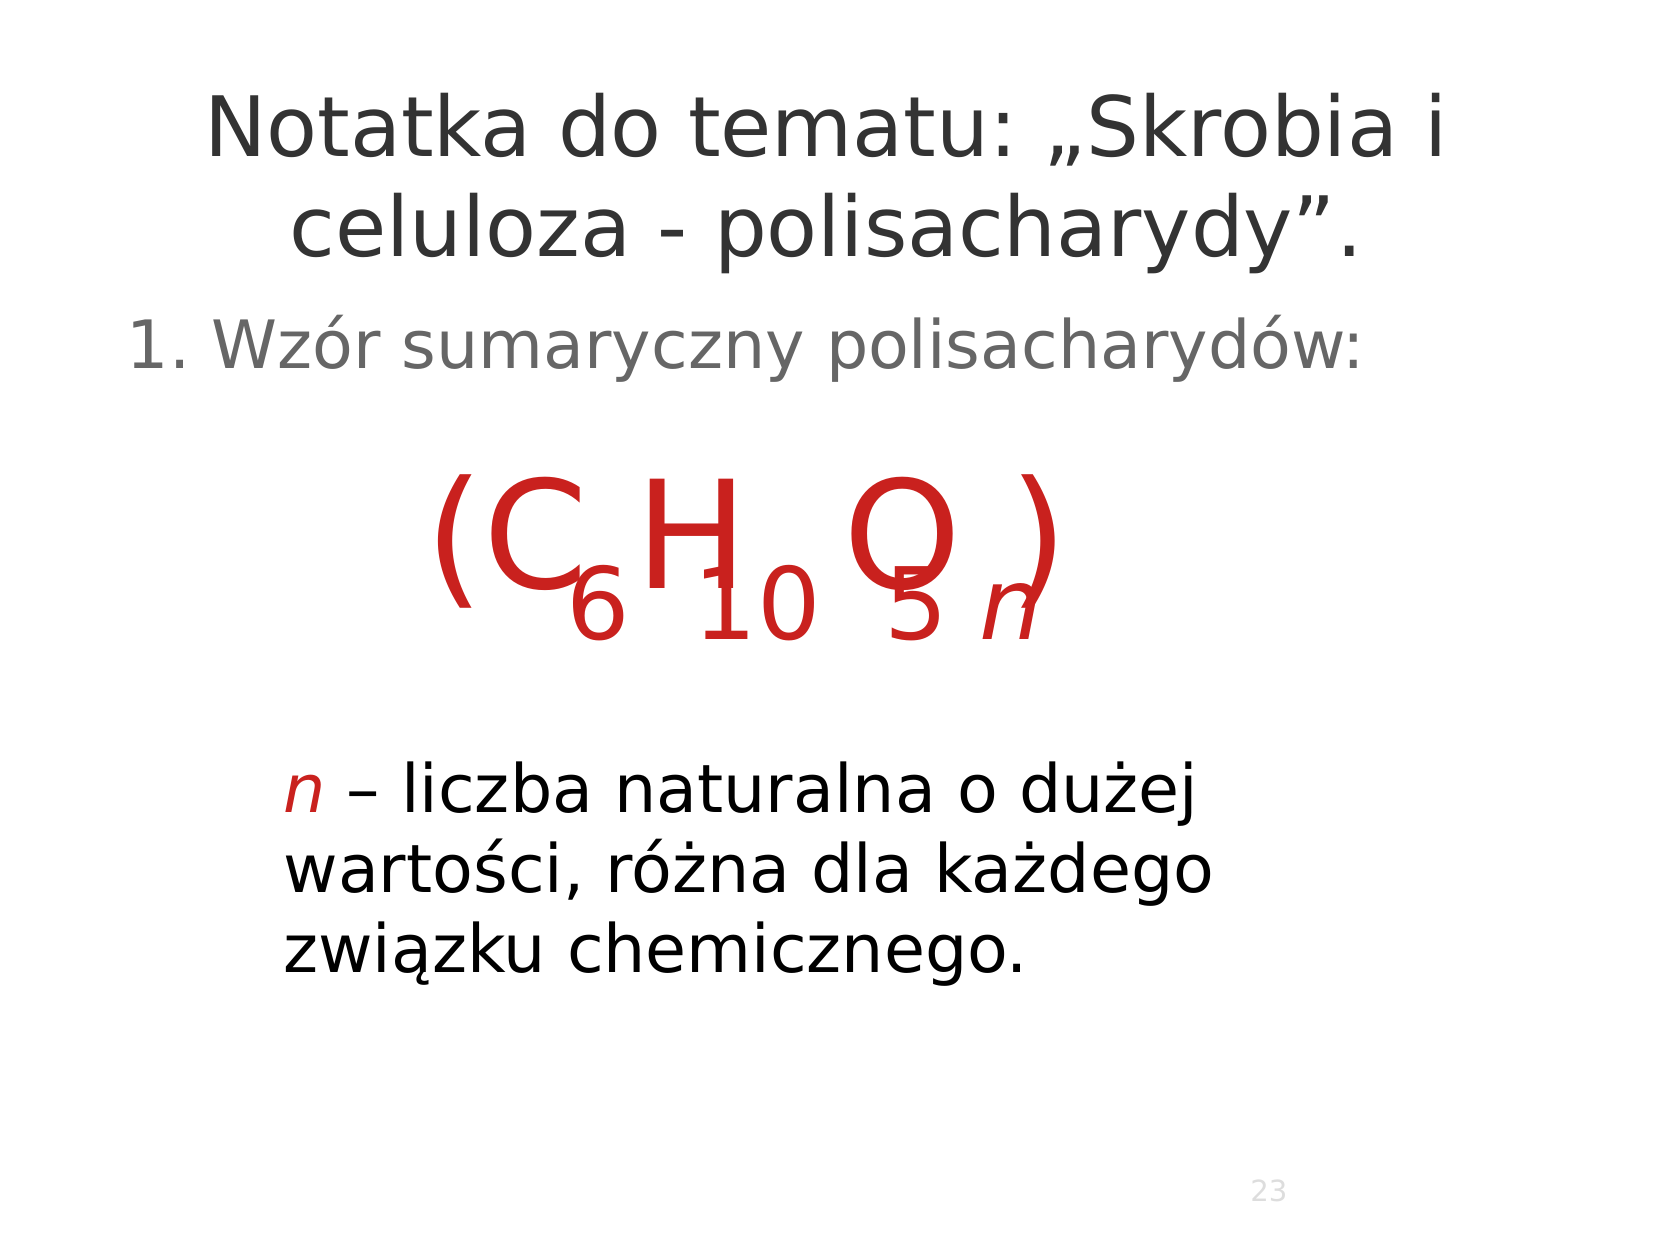

# Notatka do tematu: „Skrobia i celuloza - polisacharydy”.
1. Wzór sumaryczny polisacharydów:
(C H O )
6 10 5 n
n – liczba naturalna o dużej wartości, różna dla każdego związku chemicznego.